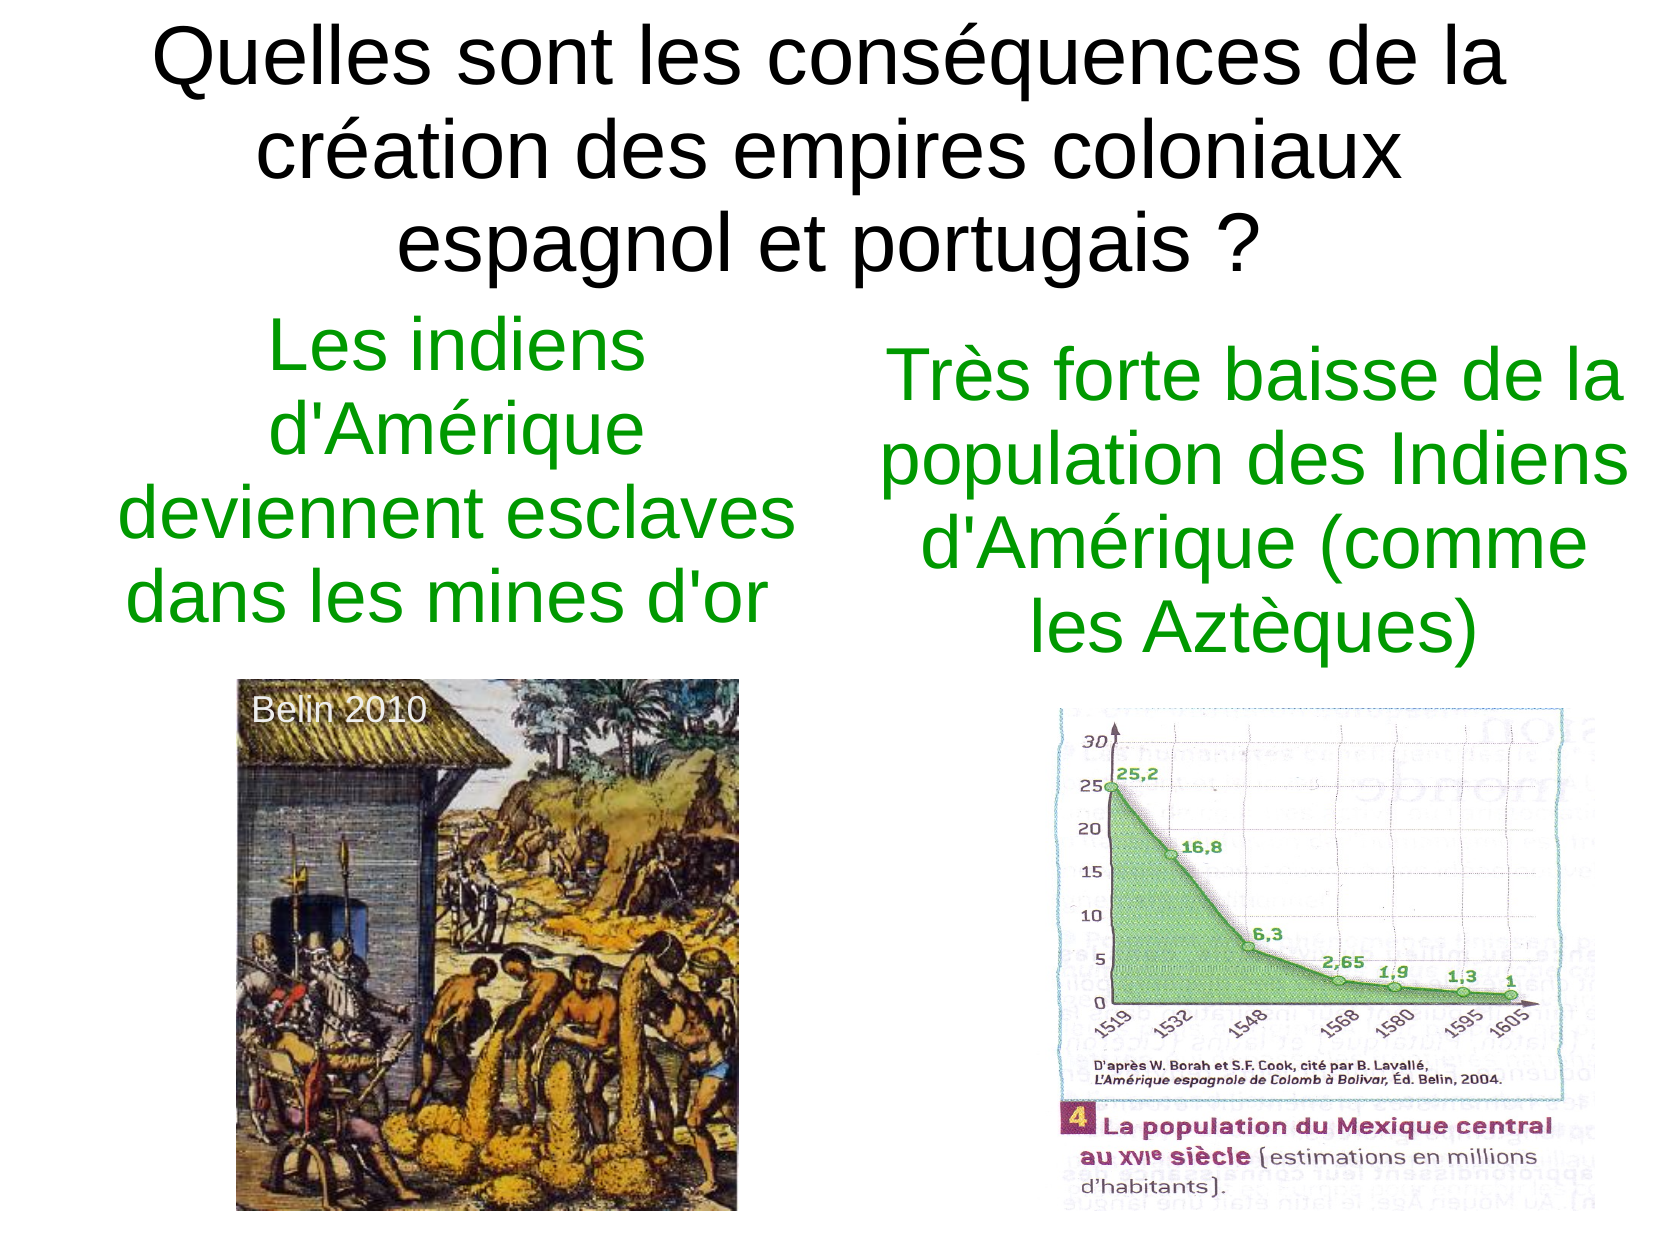

Quelles sont les conséquences de la création des empires coloniaux espagnol et portugais ?
Les indiens d'Amérique deviennent esclaves dans les mines d'or
Très forte baisse de la population des Indiens d'Amérique (comme les Aztèques)
Belin 2010